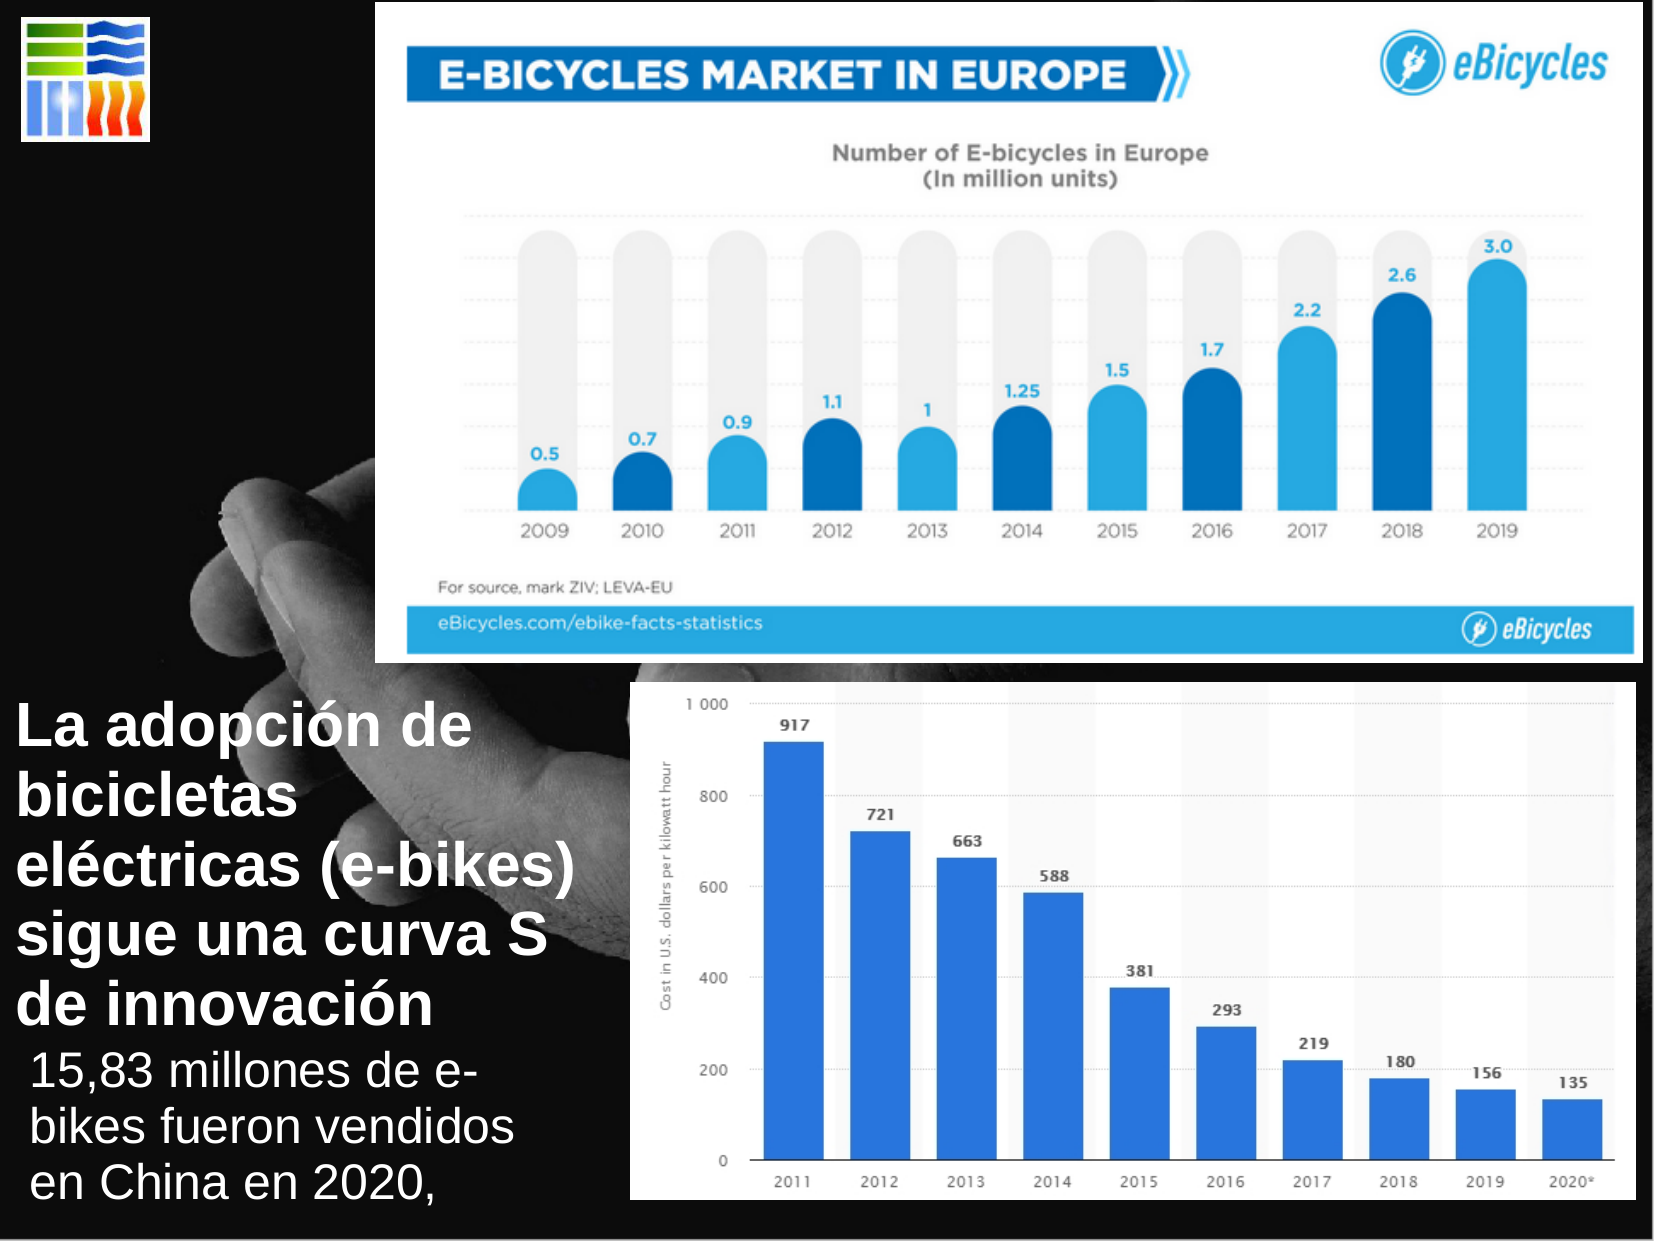

La adopción de bicicletas eléctricas (e-bikes) sigue una curva S de innovación
15,83 millones de e-bikes fueron vendidos en China en 2020,